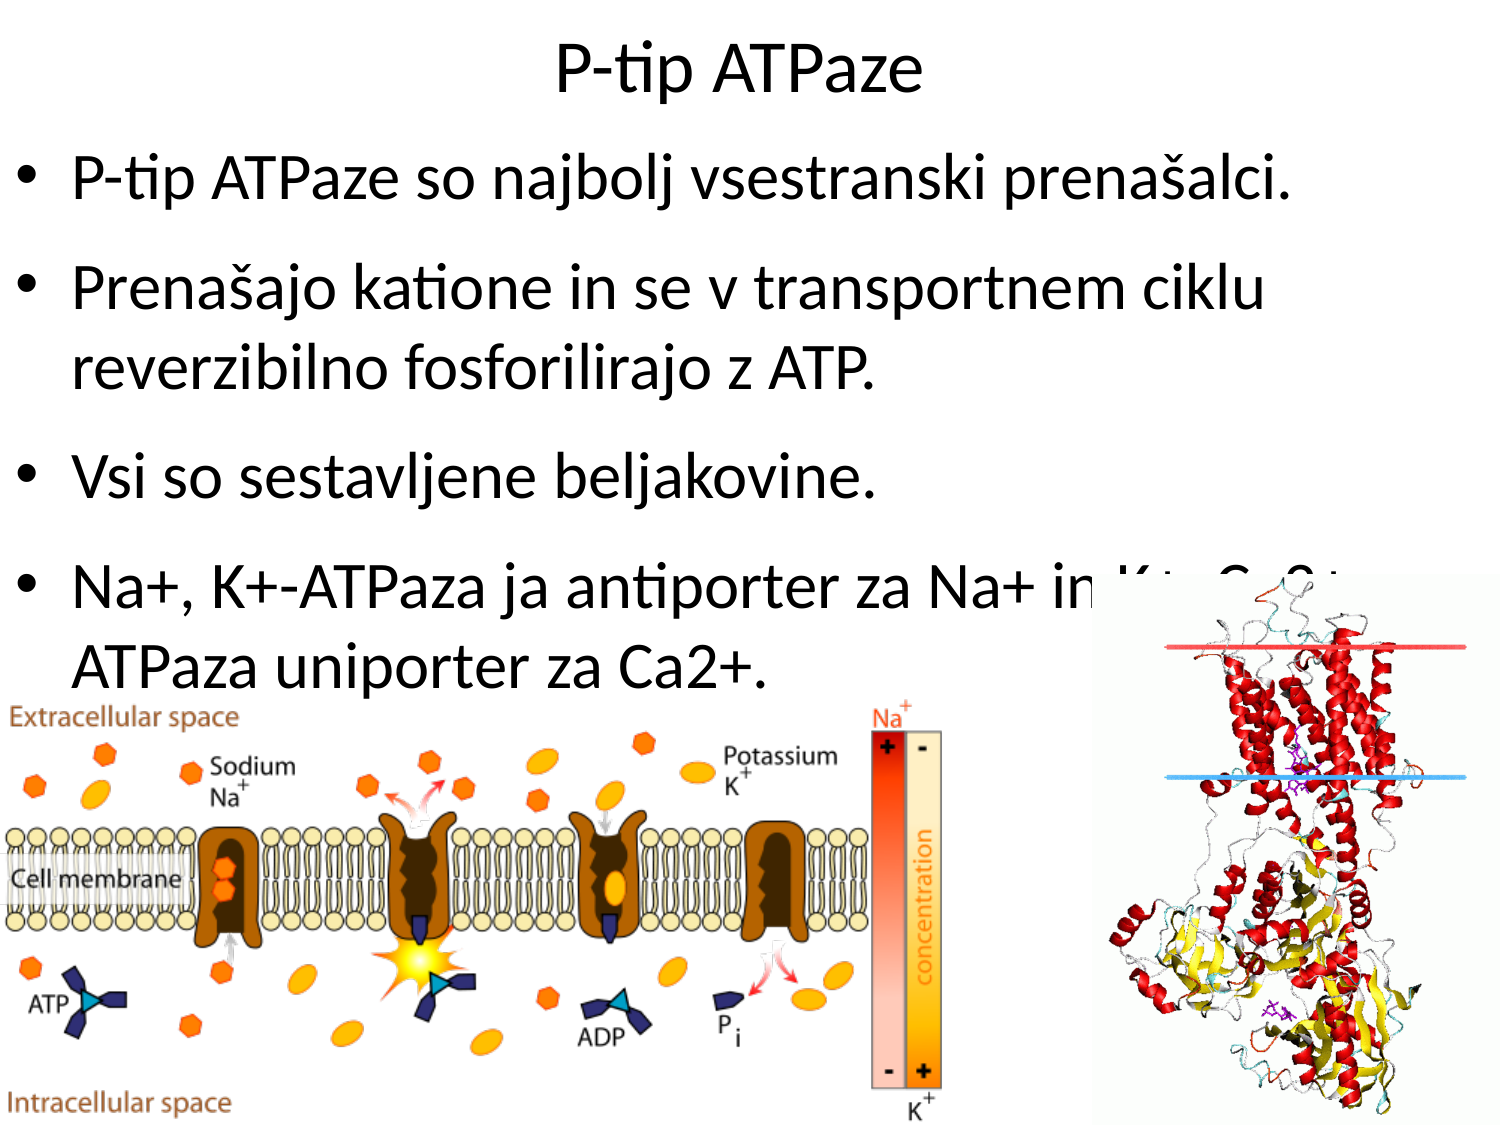

# P-tip ATPaze
P-tip ATPaze so najbolj vsestranski prenašalci.
Prenašajo katione in se v transportnem ciklu reverzibilno fosforilirajo z ATP.
Vsi so sestavljene beljakovine.
Na+, K+-ATPaza ja antiporter za Na+ in K+, Ca2+-ATPaza uniporter za Ca2+.